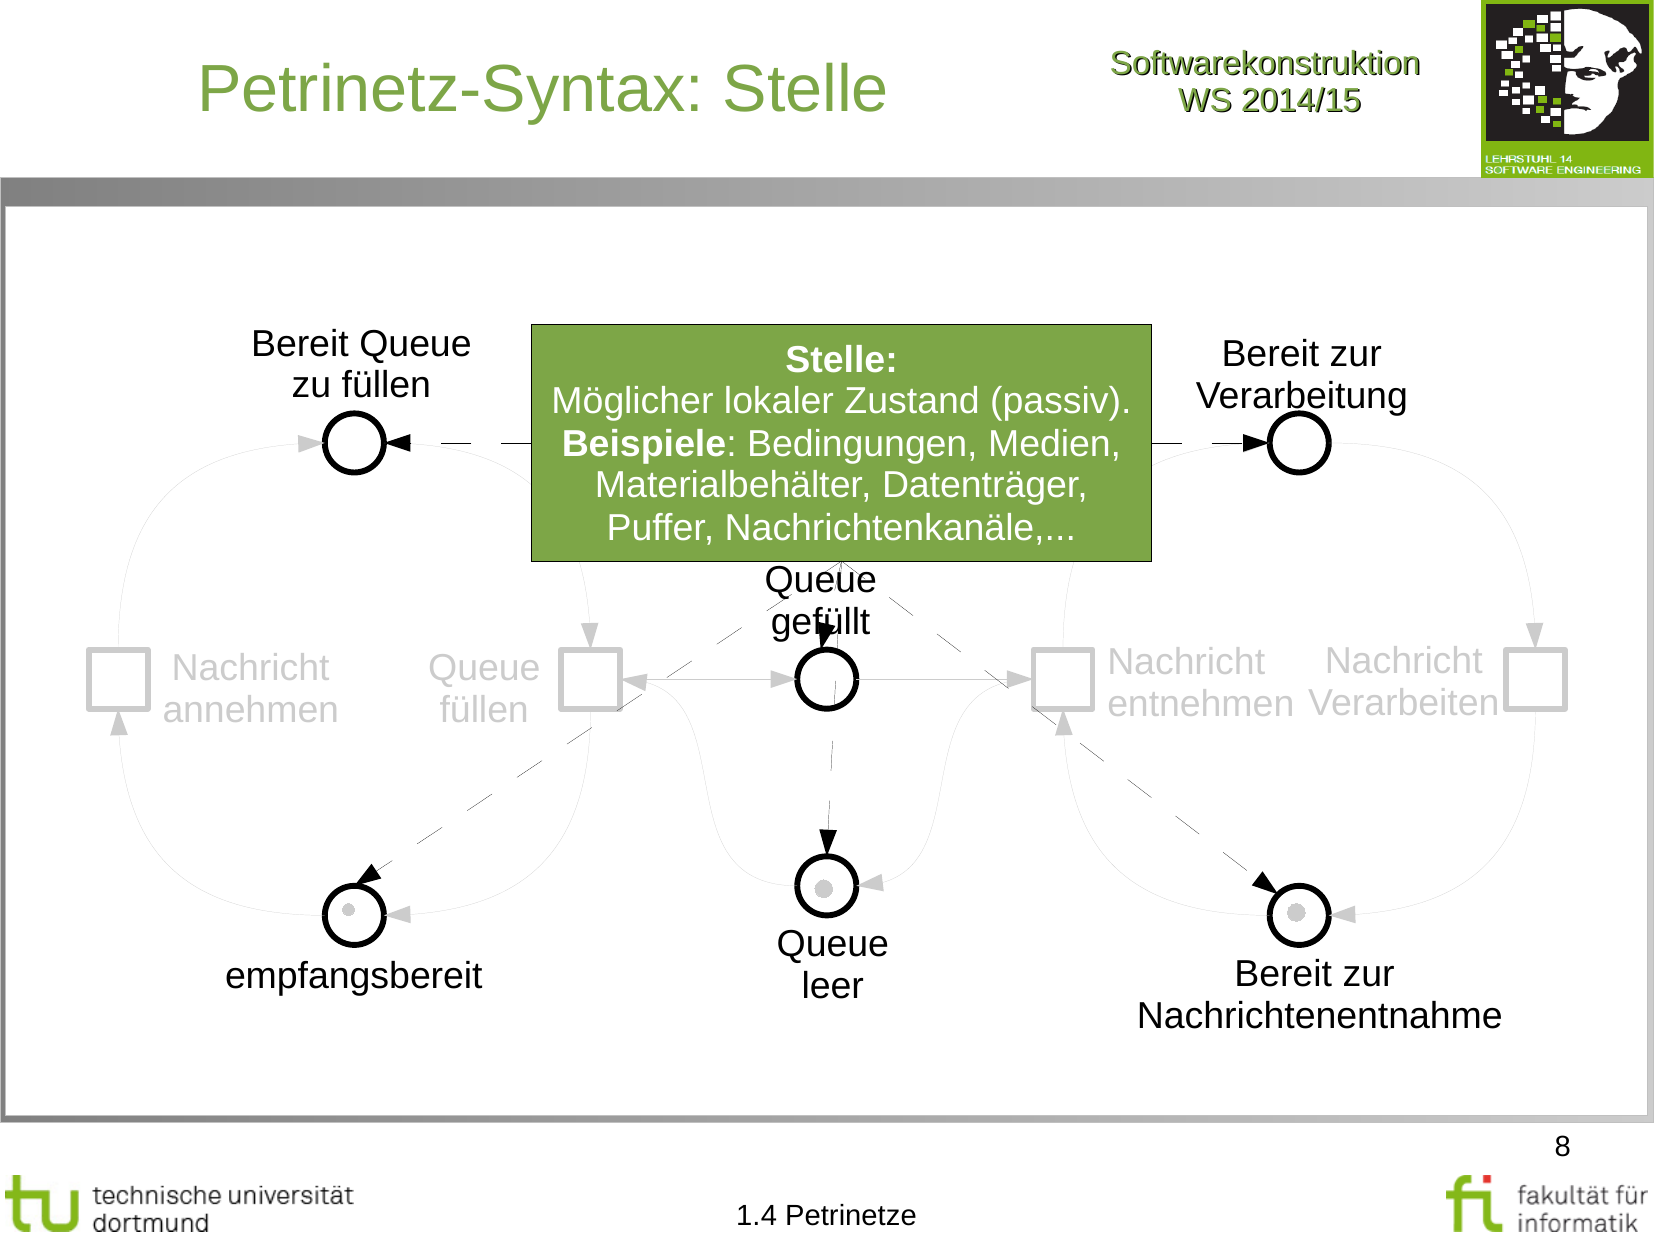

# Petrinetz-Syntax: Stelle
Bereit Queue
zu füllen
Stelle:
Möglicher lokaler Zustand (passiv).
Beispiele: Bedingungen, Medien,
Materialbehälter, Datenträger,
Puffer, Nachrichtenkanäle,...
Bereit zur
Verarbeitung
Queue
gefüllt
Nachricht
Verarbeiten
Nachricht
entnehmen
Nachricht
annehmen
Queue
füllen
Queue
leer
Bereit zur
Nachrichtenentnahme
empfangsbereit
8
1.4 Petrinetze